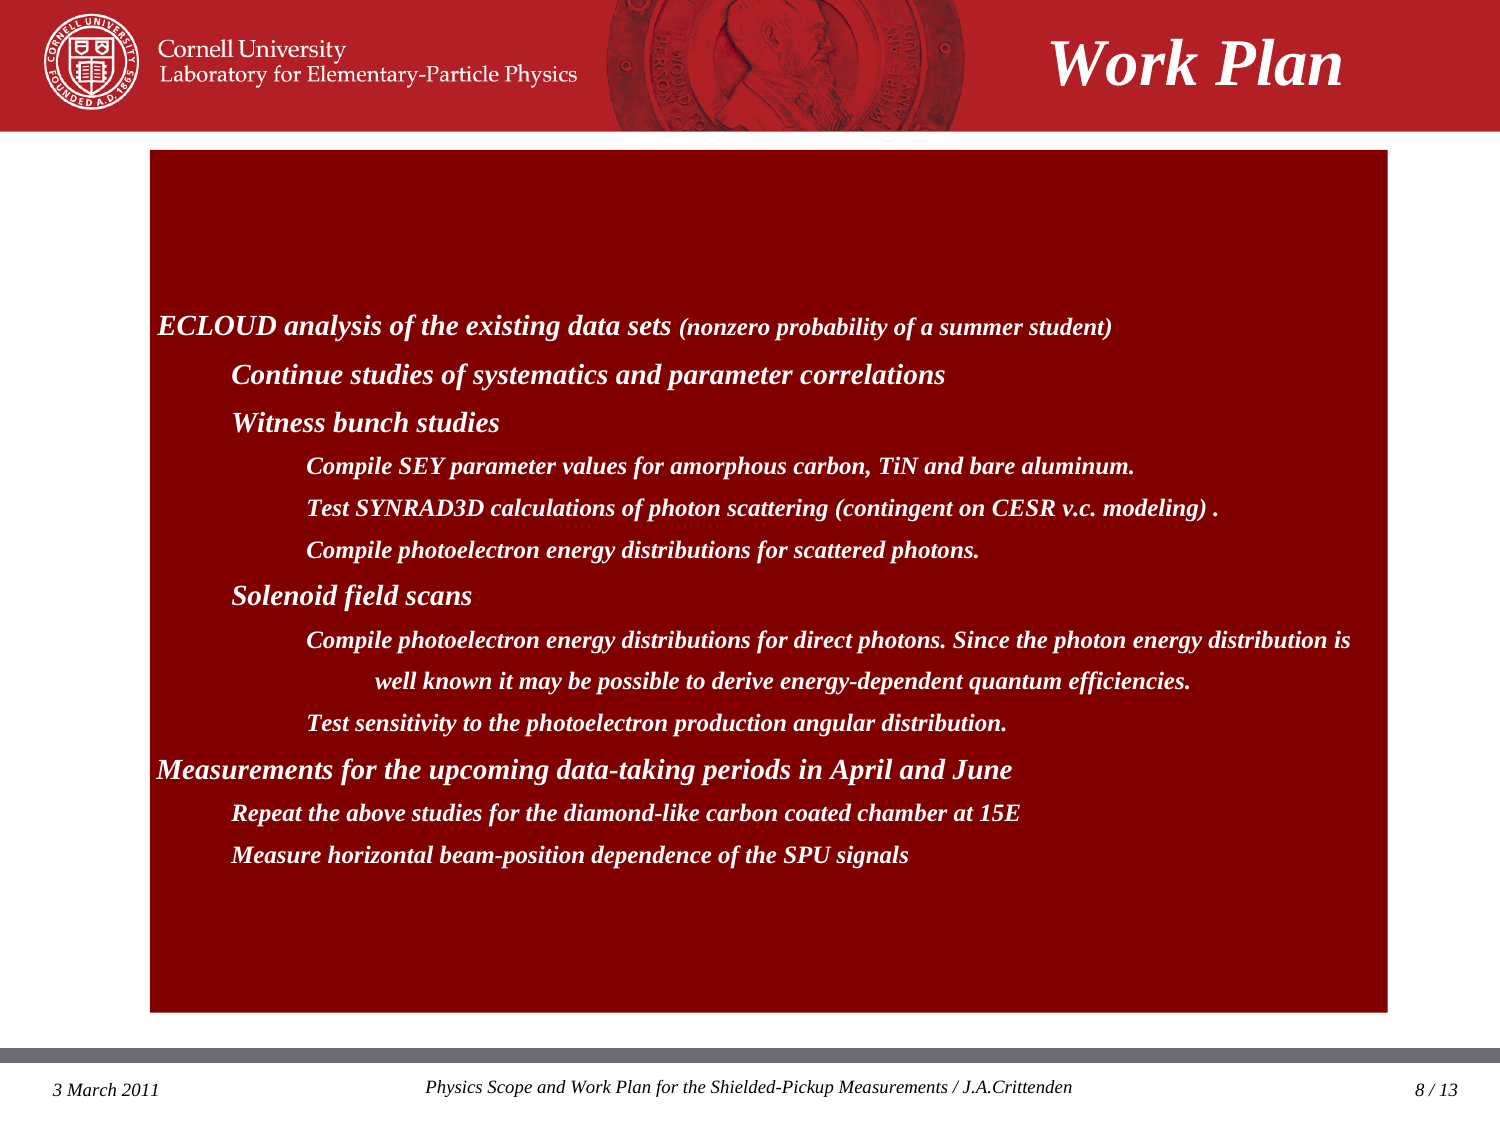

# Work Plan
 ECLOUD analysis of the existing data sets (nonzero probability of a summer student)
 Continue studies of systematics and parameter correlations
 Witness bunch studies
 Compile SEY parameter values for amorphous carbon, TiN and bare aluminum.
 Test SYNRAD3D calculations of photon scattering (contingent on CESR v.c. modeling) .
 Compile photoelectron energy distributions for scattered photons.
 Solenoid field scans
 Compile photoelectron energy distributions for direct photons. Since the photon energy distribution is well known it may be possible to derive energy-dependent quantum efficiencies.
 Test sensitivity to the photoelectron production angular distribution.
 Measurements for the upcoming data-taking periods in April and June
 Repeat the above studies for the diamond-like carbon coated chamber at 15E
 Measure horizontal beam-position dependence of the SPU signals